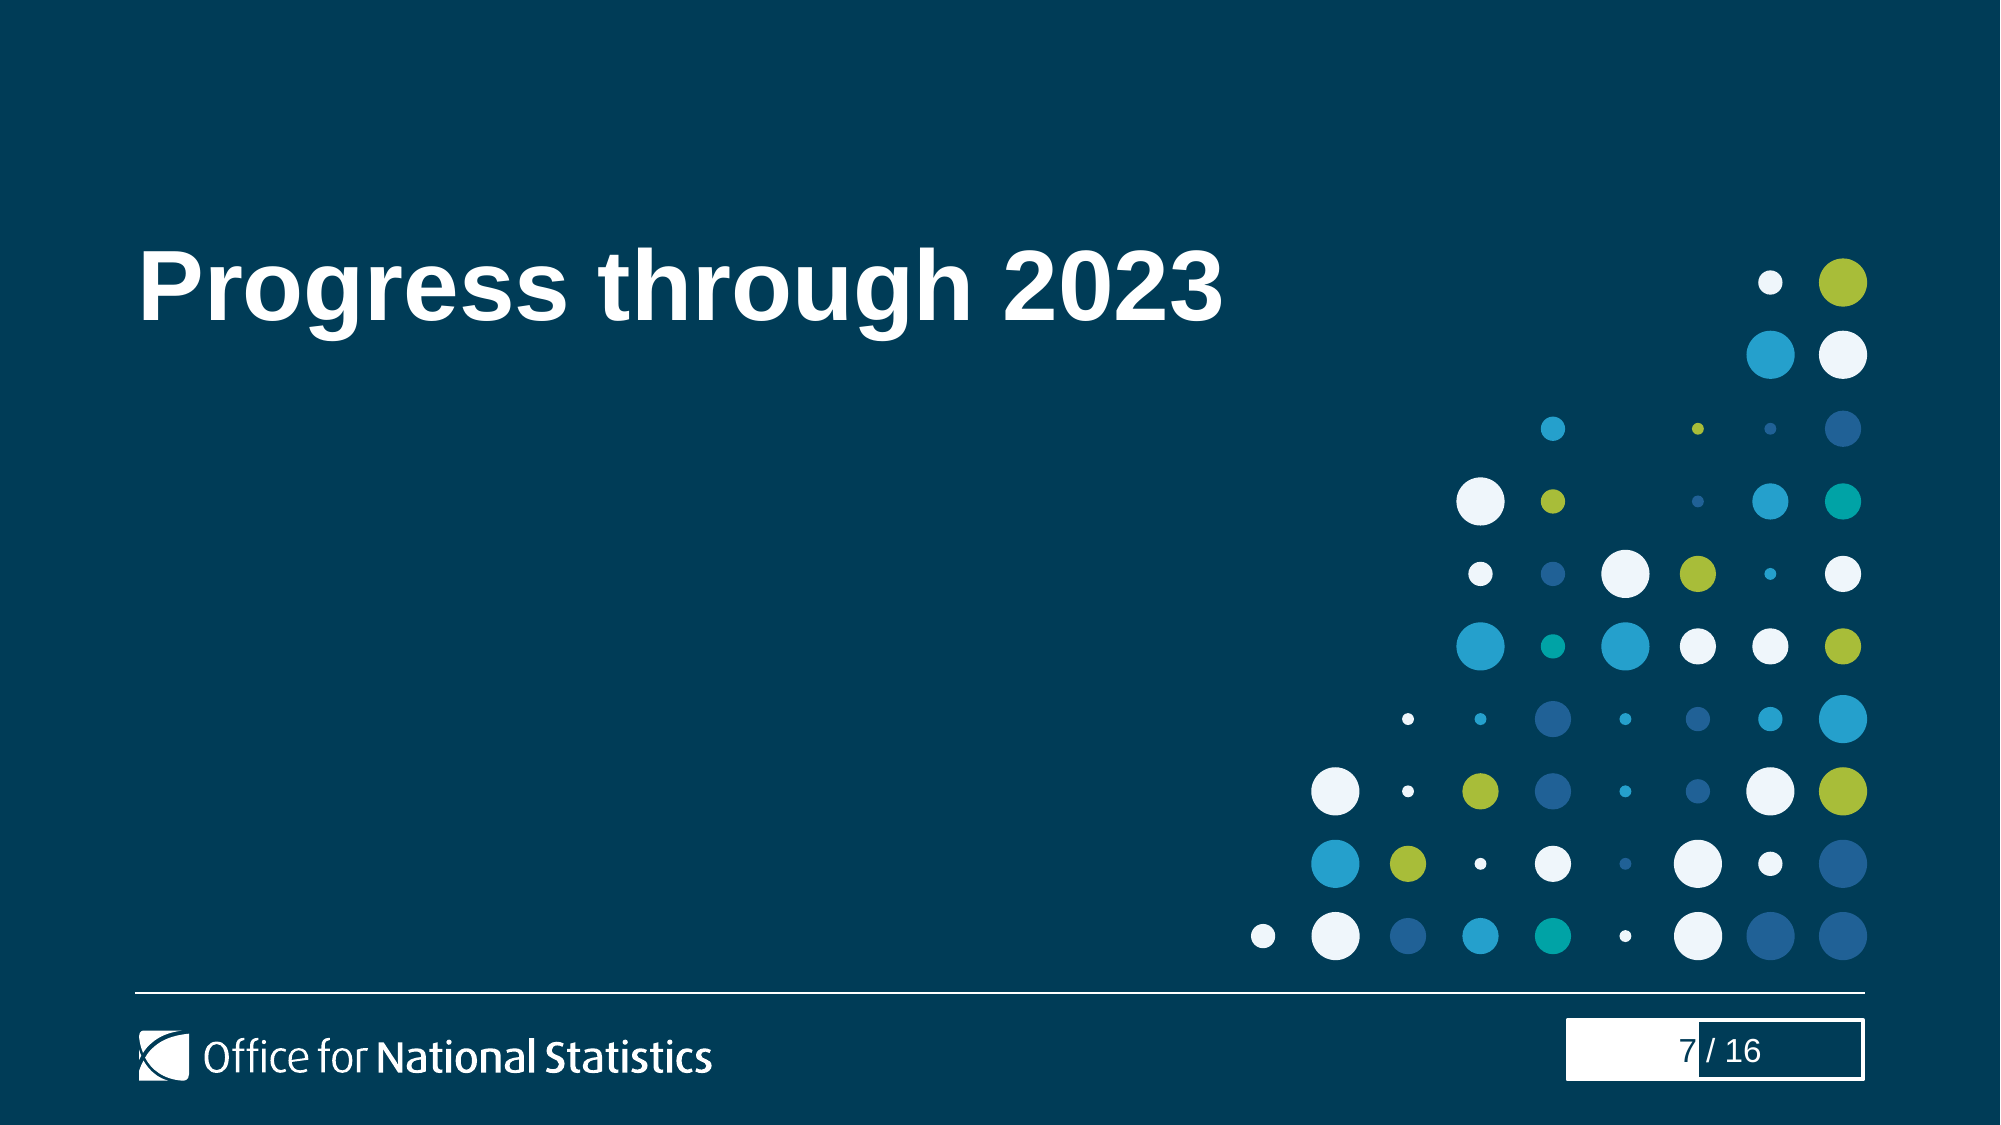

# Progress through 2023
 7 / 16